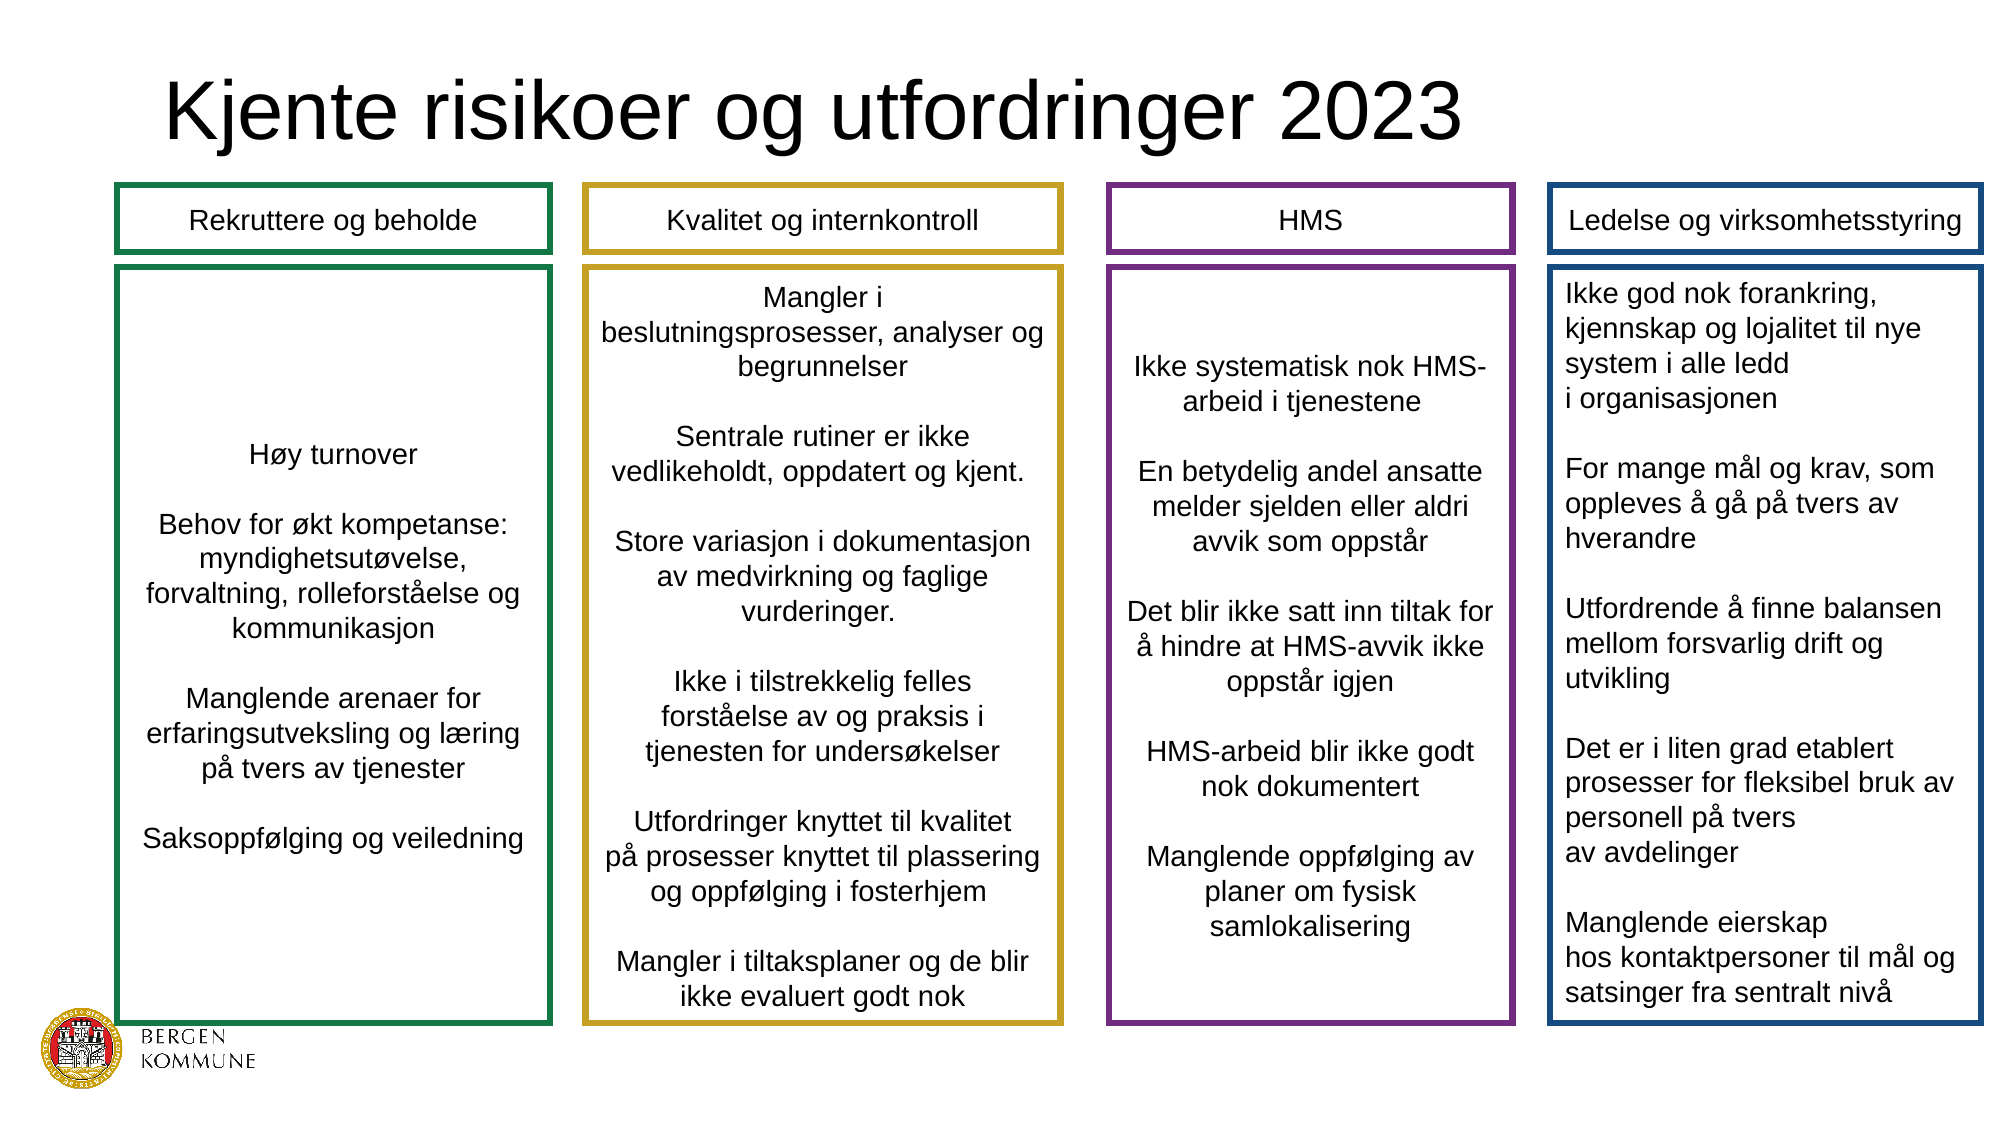

# Kjente risikoer og utfordringer 2023
Rekruttere og beholde
Kvalitet og internkontroll
HMS
Ledelse og virksomhetsstyring
Høy turnover
Behov for økt kompetanse: myndighetsutøvelse, forvaltning, rolleforståelse og kommunikasjon
Manglende arenaer for erfaringsutveksling og læring på tvers av tjenester
Saksoppfølging og veiledning​
Mangler i beslutningsprosesser, analyser og begrunnelser
Sentrale rutiner er ikke vedlikeholdt, oppdatert og kjent.
Store variasjon i dokumentasjon av medvirkning og faglige vurderinger.
Ikke i tilstrekkelig felles forståelse av og praksis i tjenesten for undersøkelser​
Utfordringer knyttet til kvalitet på prosesser knyttet til plassering og oppfølging i fosterhjem ​
Mangler i tiltaksplaner og de blir ikke evaluert godt nok
Ikke systematisk nok HMS-arbeid i tjenestene  ​
En betydelig andel ansatte melder sjelden eller aldri avvik som oppstår
 ​
Det blir ikke satt inn tiltak for å hindre at HMS-avvik ikke oppstår igjen​
HMS-arbeid blir ikke godt nok dokumentert​
Manglende oppfølging av planer om fysisk samlokalisering
Ikke god nok forankring, kjennskap og lojalitet til nye system i alle ledd i organisasjonen
For mange mål og krav, som oppleves å gå på tvers av hverandre​
Utfordrende å finne balansen mellom forsvarlig drift og utvikling ​
Det er i liten grad etablert prosesser for fleksibel bruk av personell på tvers av avdelinger
Manglende eierskap hos kontaktpersoner til mål og satsinger fra sentralt nivå